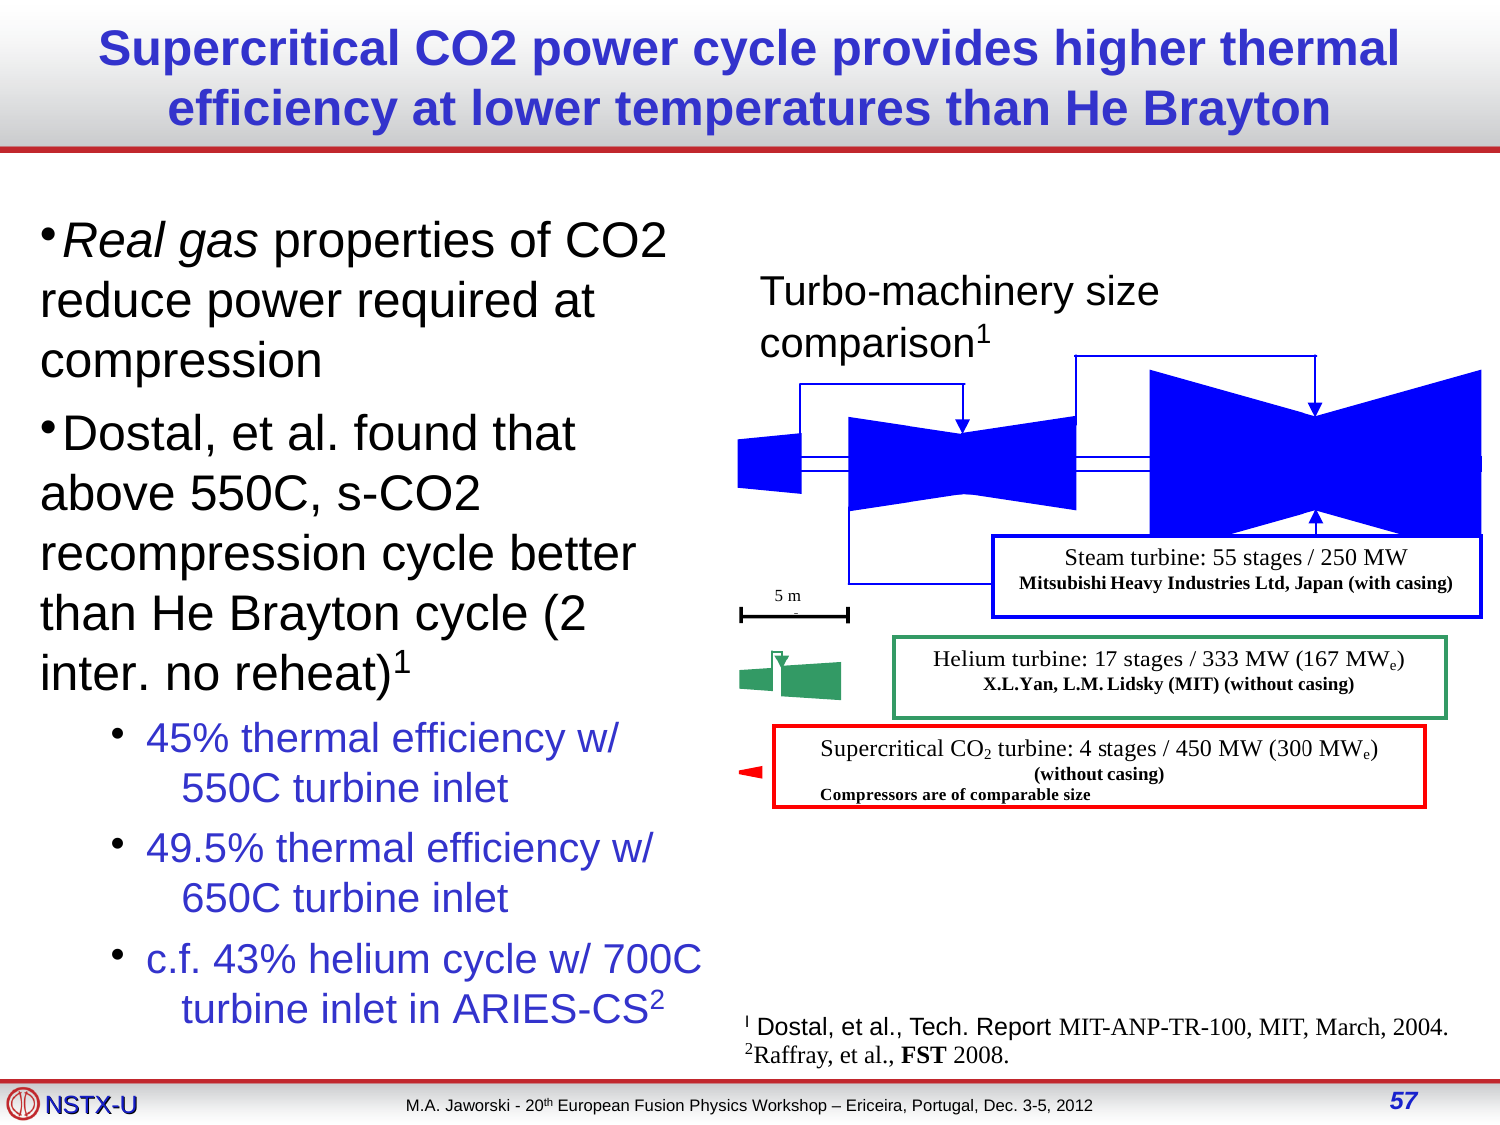

# Supercritical CO2 power cycle provides higher thermal efficiency at lower temperatures than He Brayton
Real gas properties of CO2 reduce power required at compression
Dostal, et al. found that above 550C, s-CO2 recompression cycle better than He Brayton cycle (2 inter. no reheat)1
45% thermal efficiency w/ 550C turbine inlet
49.5% thermal efficiency w/ 650C turbine inlet
c.f. 43% helium cycle w/ 700C turbine inlet in ARIES-CS2
Turbo-machinery size comparison1
I Dostal, et al., Tech. Report MIT-ANP-TR-100, MIT, March, 2004.
2Raffray, et al., FST 2008.